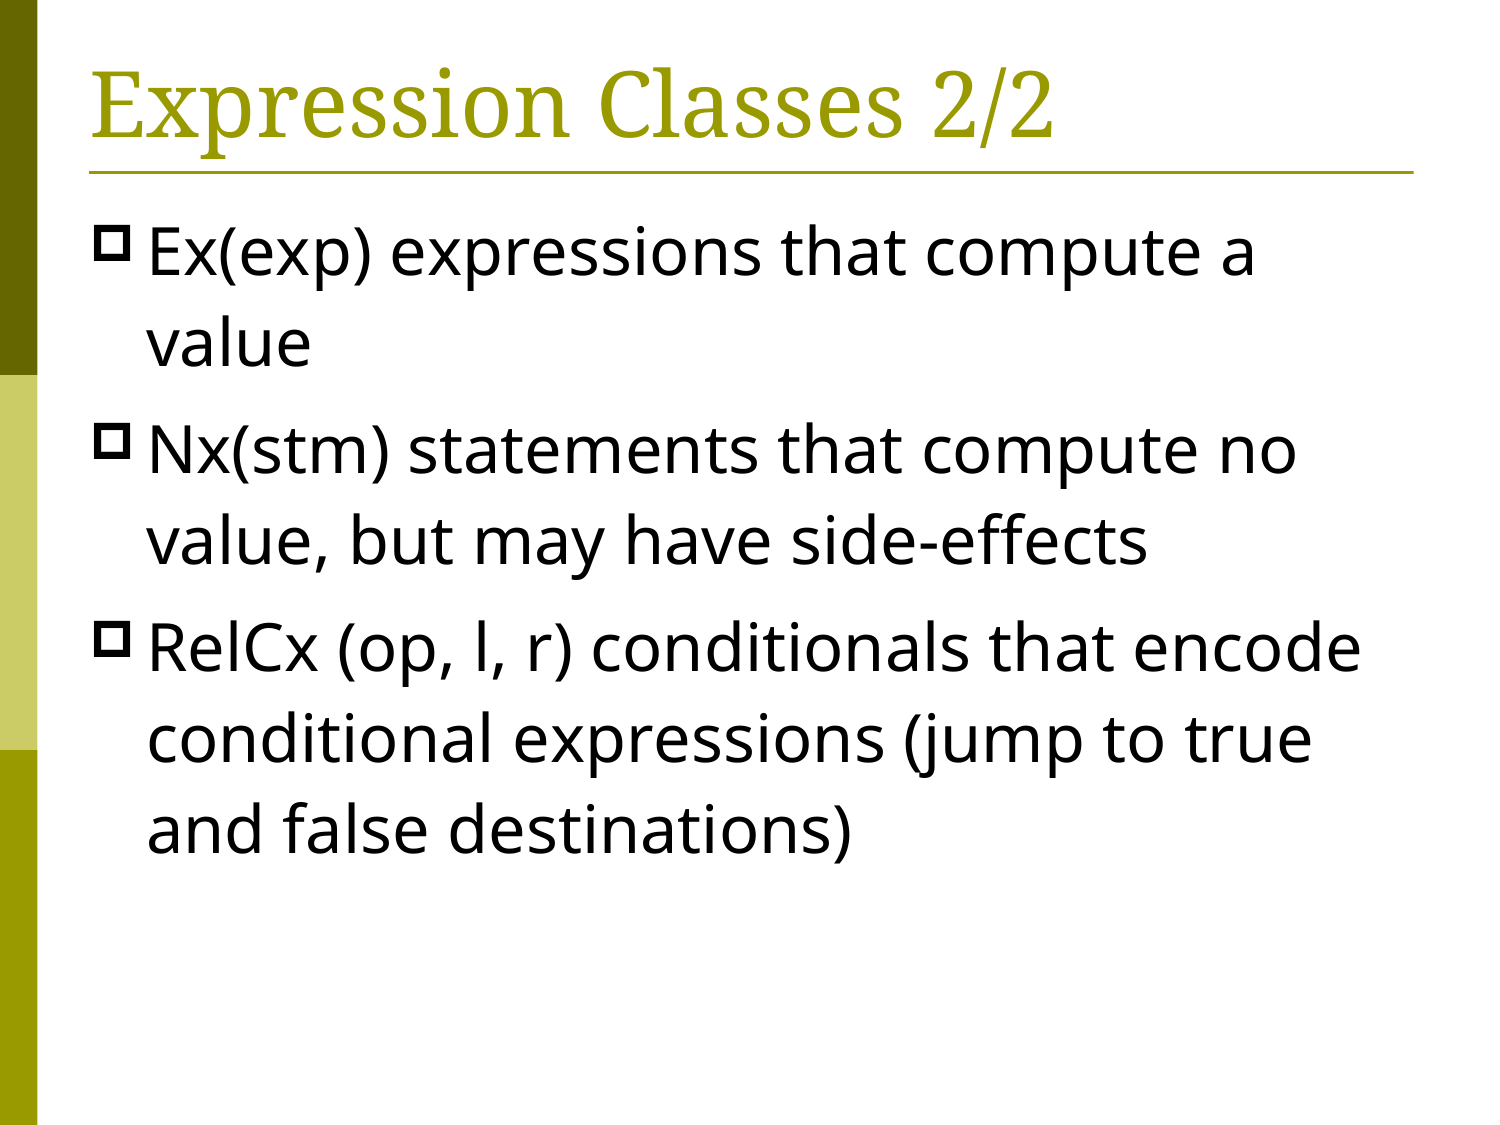

# Expression Classes 2/2
Ex(exp) expressions that compute a value
Nx(stm) statements that compute no value, but may have side-effects
RelCx (op, l, r) conditionals that encode conditional expressions (jump to true and false destinations)